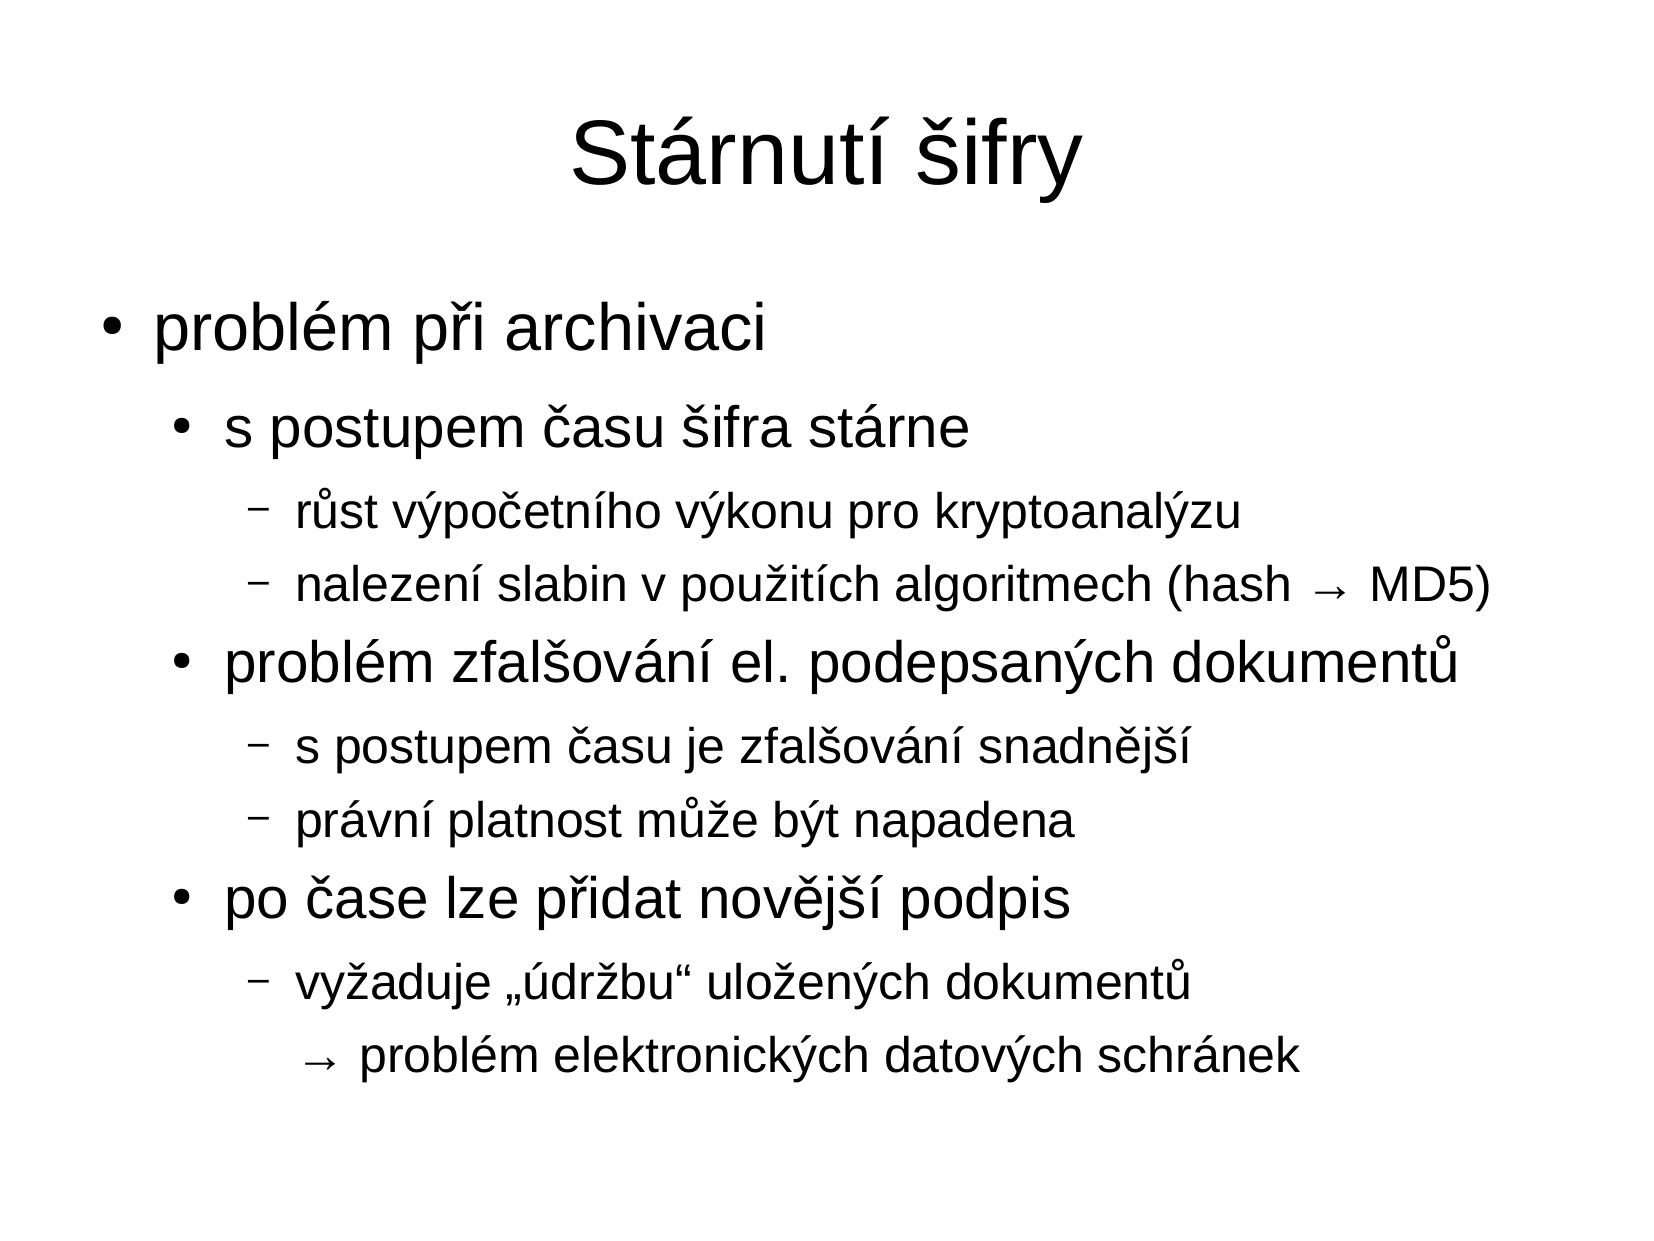

# Stárnutí šifry
problém při archivaci
s postupem času šifra stárne
růst výpočetního výkonu pro kryptoanalýzu
nalezení slabin v použitích algoritmech (hash → MD5)
problém zfalšování el. podepsaných dokumentů
s postupem času je zfalšování snadnější
právní platnost může být napadena
po čase lze přidat novější podpis
vyžaduje „údržbu“ uložených dokumentů
→ problém elektronických datových schránek